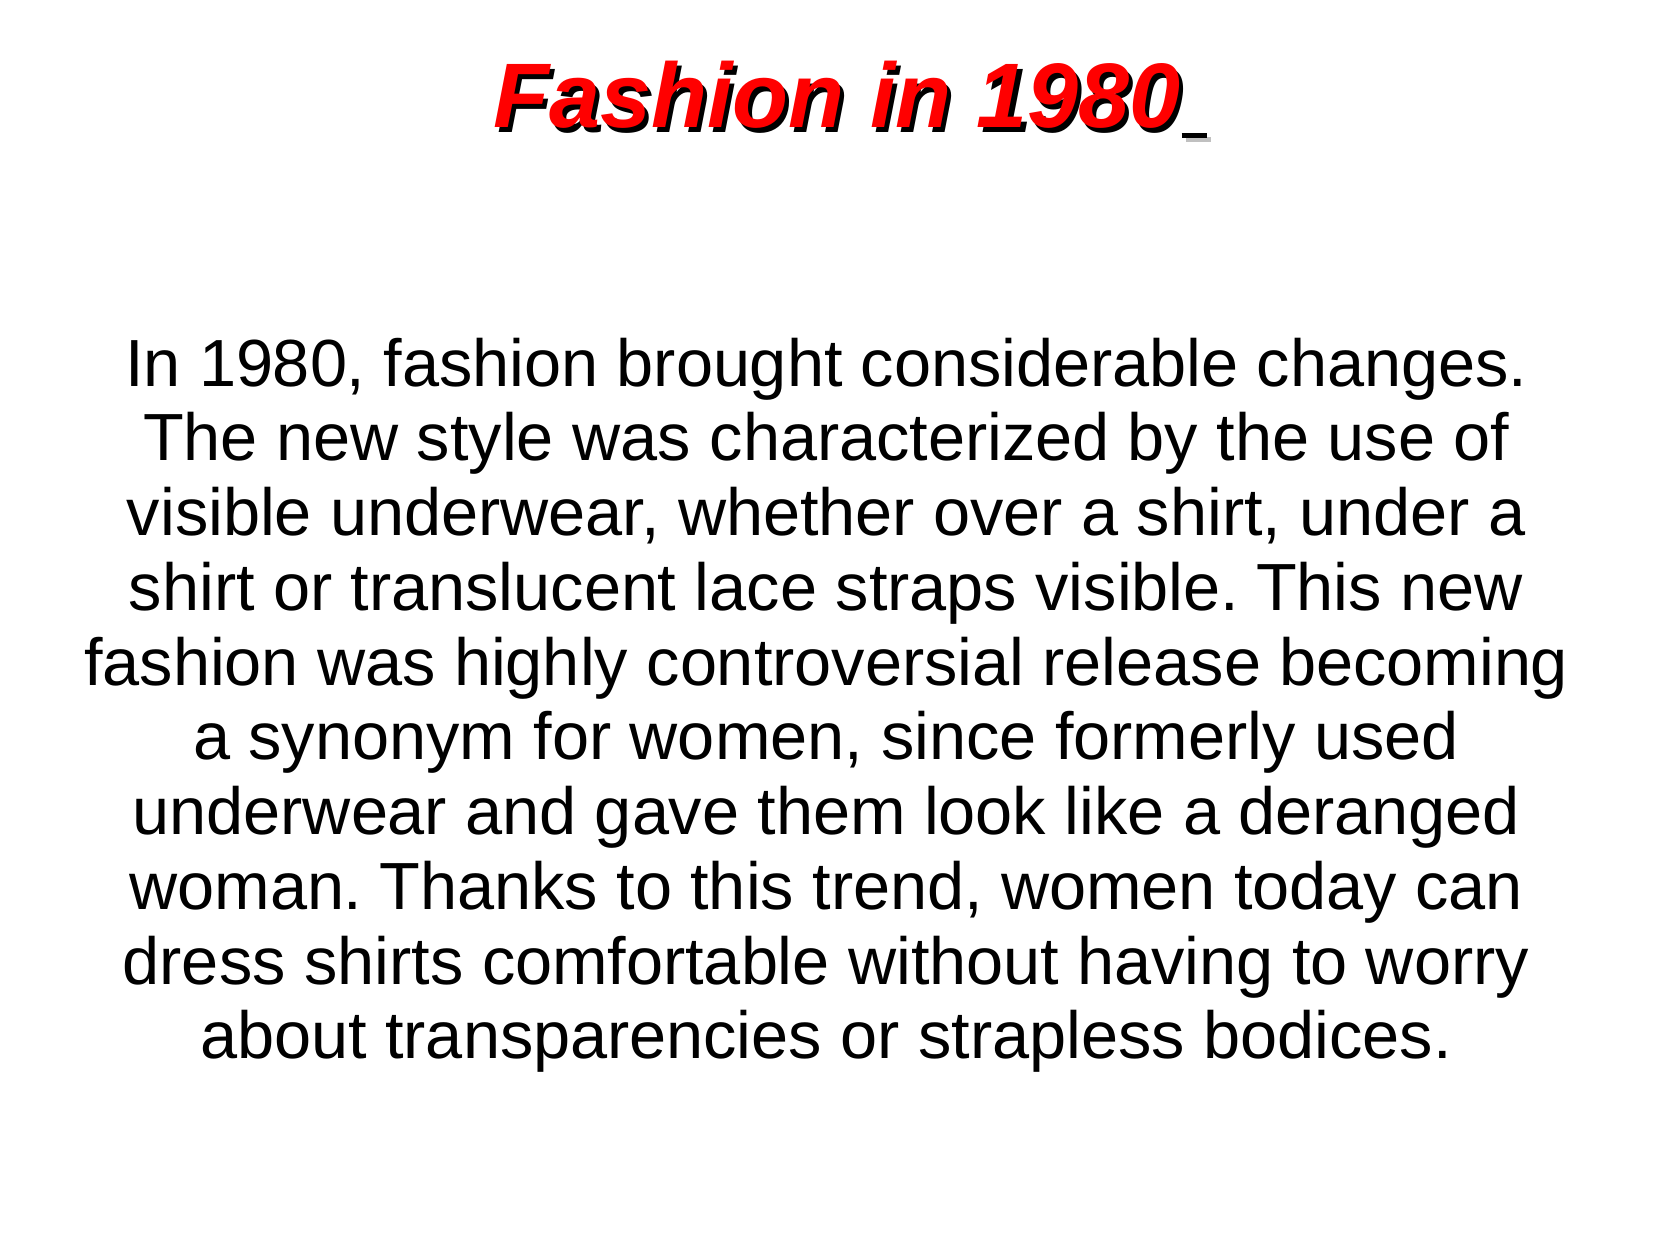

# Fashion in 1980
In 1980, fashion brought considerable changes. The new style was characterized by the use of visible underwear, whether over a shirt, under a shirt or translucent lace straps visible. This new fashion was highly controversial release becoming a synonym for women, since formerly used underwear and gave them look like a deranged woman. Thanks to this trend, women today can dress shirts comfortable without having to worry about transparencies or strapless bodices.